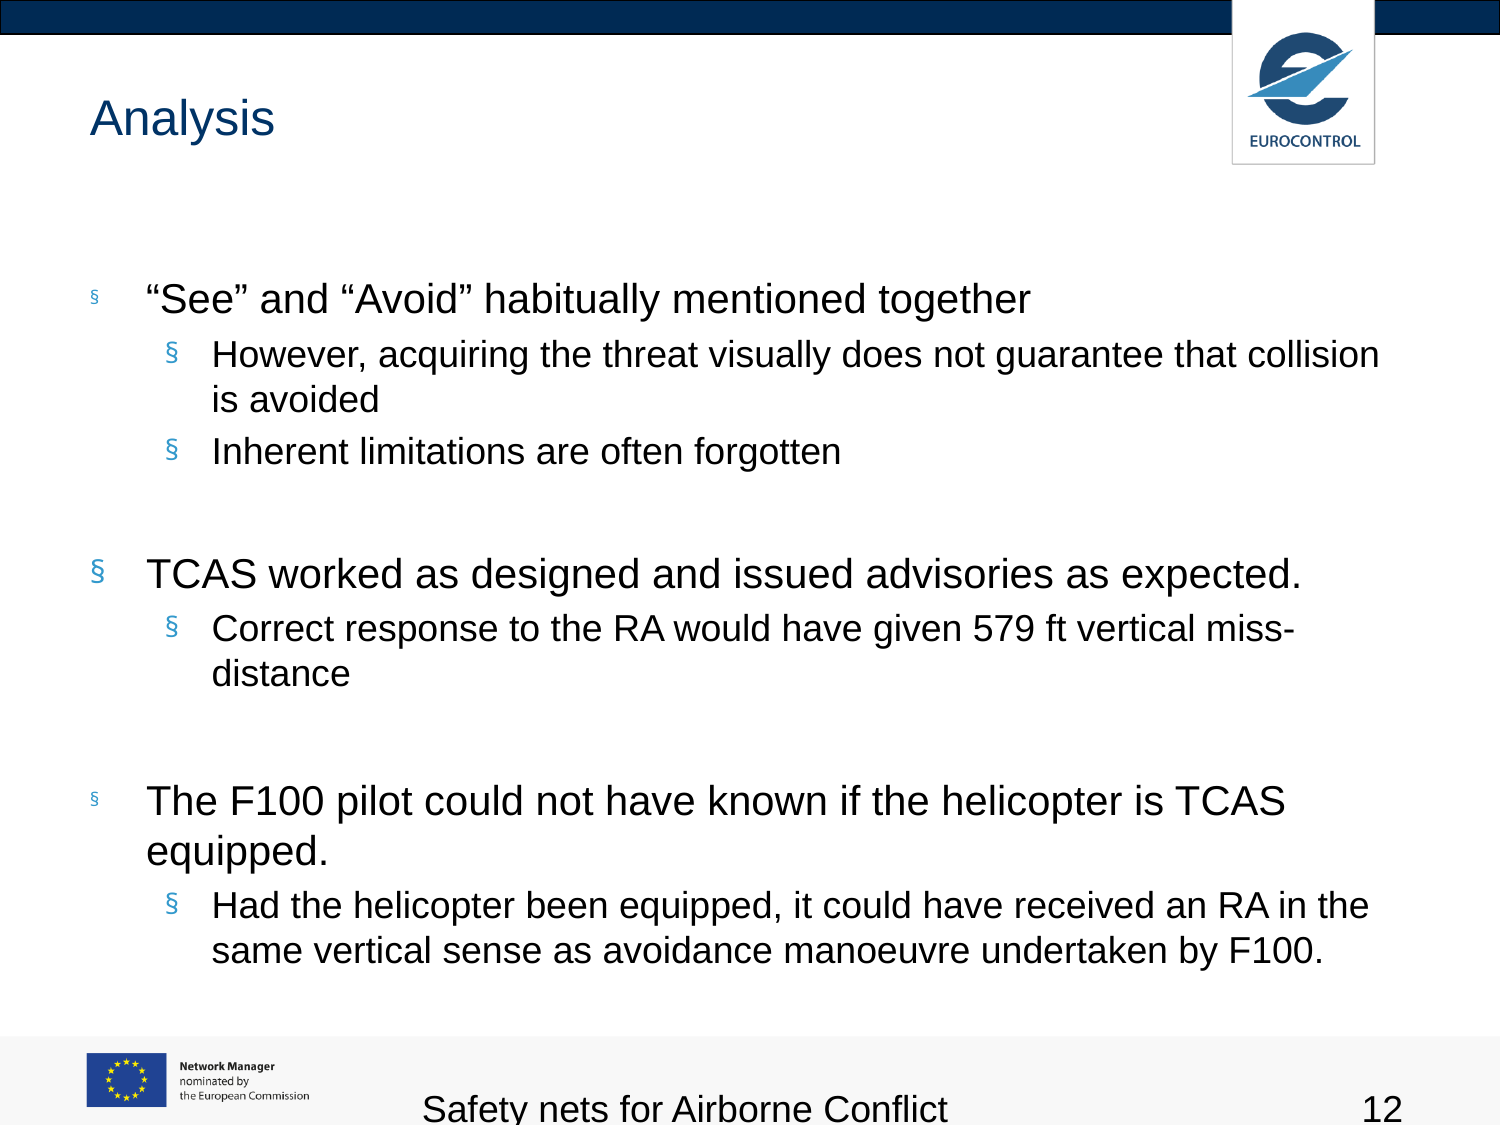

# Analysis
“See” and “Avoid” habitually mentioned together
However, acquiring the threat visually does not guarantee that collision is avoided
Inherent limitations are often forgotten
TCAS worked as designed and issued advisories as expected.
Correct response to the RA would have given 579 ft vertical miss-distance
The F100 pilot could not have known if the helicopter is TCAS equipped.
Had the helicopter been equipped, it could have received an RA in the same vertical sense as avoidance manoeuvre undertaken by F100.
Safety nets for Airborne Conflict